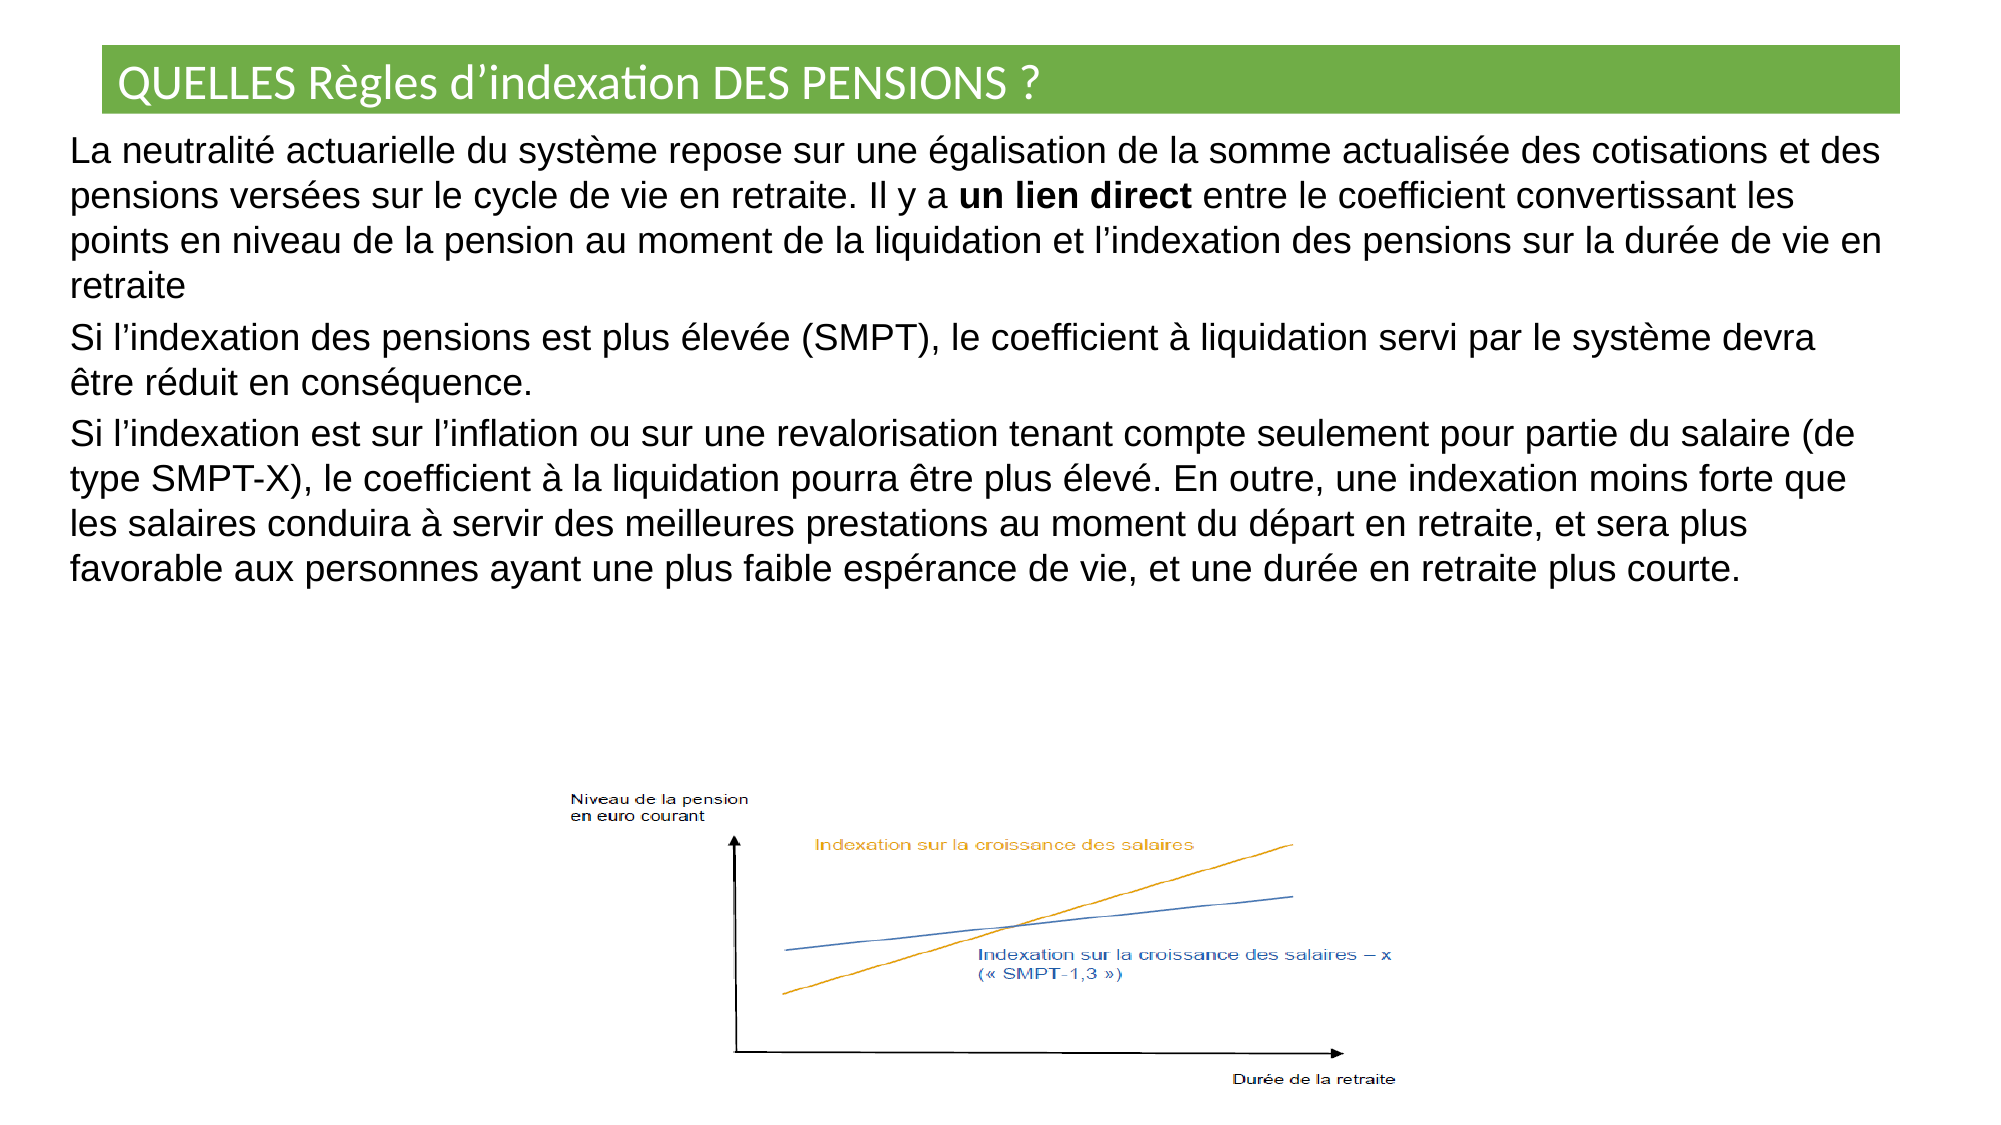

QUELLES Règles d’indexation DES PENSIONS ?
# La neutralité actuarielle du système repose sur une égalisation de la somme actualisée des cotisations et des pensions versées sur le cycle de vie en retraite. Il y a un lien direct entre le coefficient convertissant les points en niveau de la pension au moment de la liquidation et l’indexation des pensions sur la durée de vie en retraite
Si l’indexation des pensions est plus élevée (SMPT), le coefficient à liquidation servi par le système devra être réduit en conséquence.
Si l’indexation est sur l’inflation ou sur une revalorisation tenant compte seulement pour partie du salaire (de type SMPT-X), le coefficient à la liquidation pourra être plus élevé. En outre, une indexation moins forte que les salaires conduira à servir des meilleures prestations au moment du départ en retraite, et sera plus favorable aux personnes ayant une plus faible espérance de vie, et une durée en retraite plus courte.